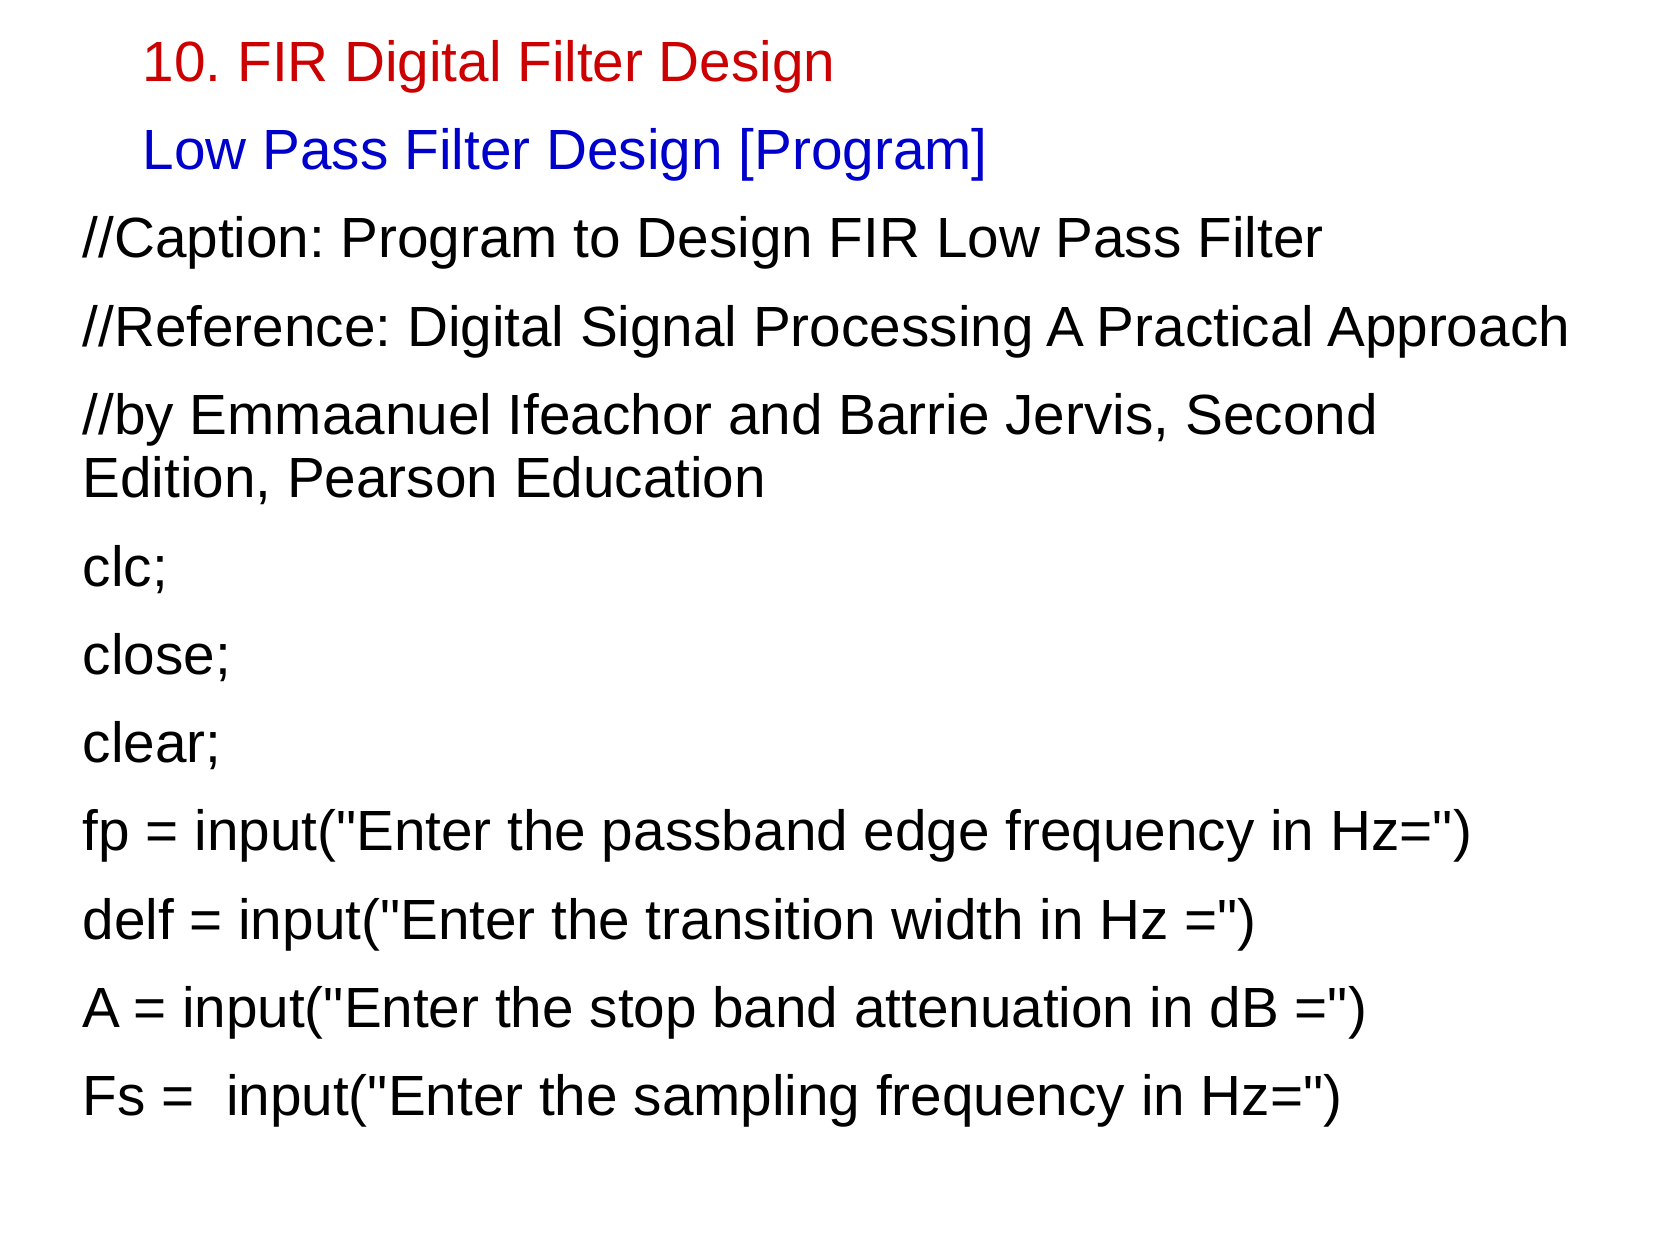

# 10. FIR Digital Filter Design
Low Pass Filter Design [Program]
//Caption: Program to Design FIR Low Pass Filter
//Reference: Digital Signal Processing A Practical Approach
//by Emmaanuel Ifeachor and Barrie Jervis, Second Edition, Pearson Education
clc;
close;
clear;
fp = input("Enter the passband edge frequency in Hz=")
delf = input("Enter the transition width in Hz =")
A = input("Enter the stop band attenuation in dB =")
Fs = input("Enter the sampling frequency in Hz=")